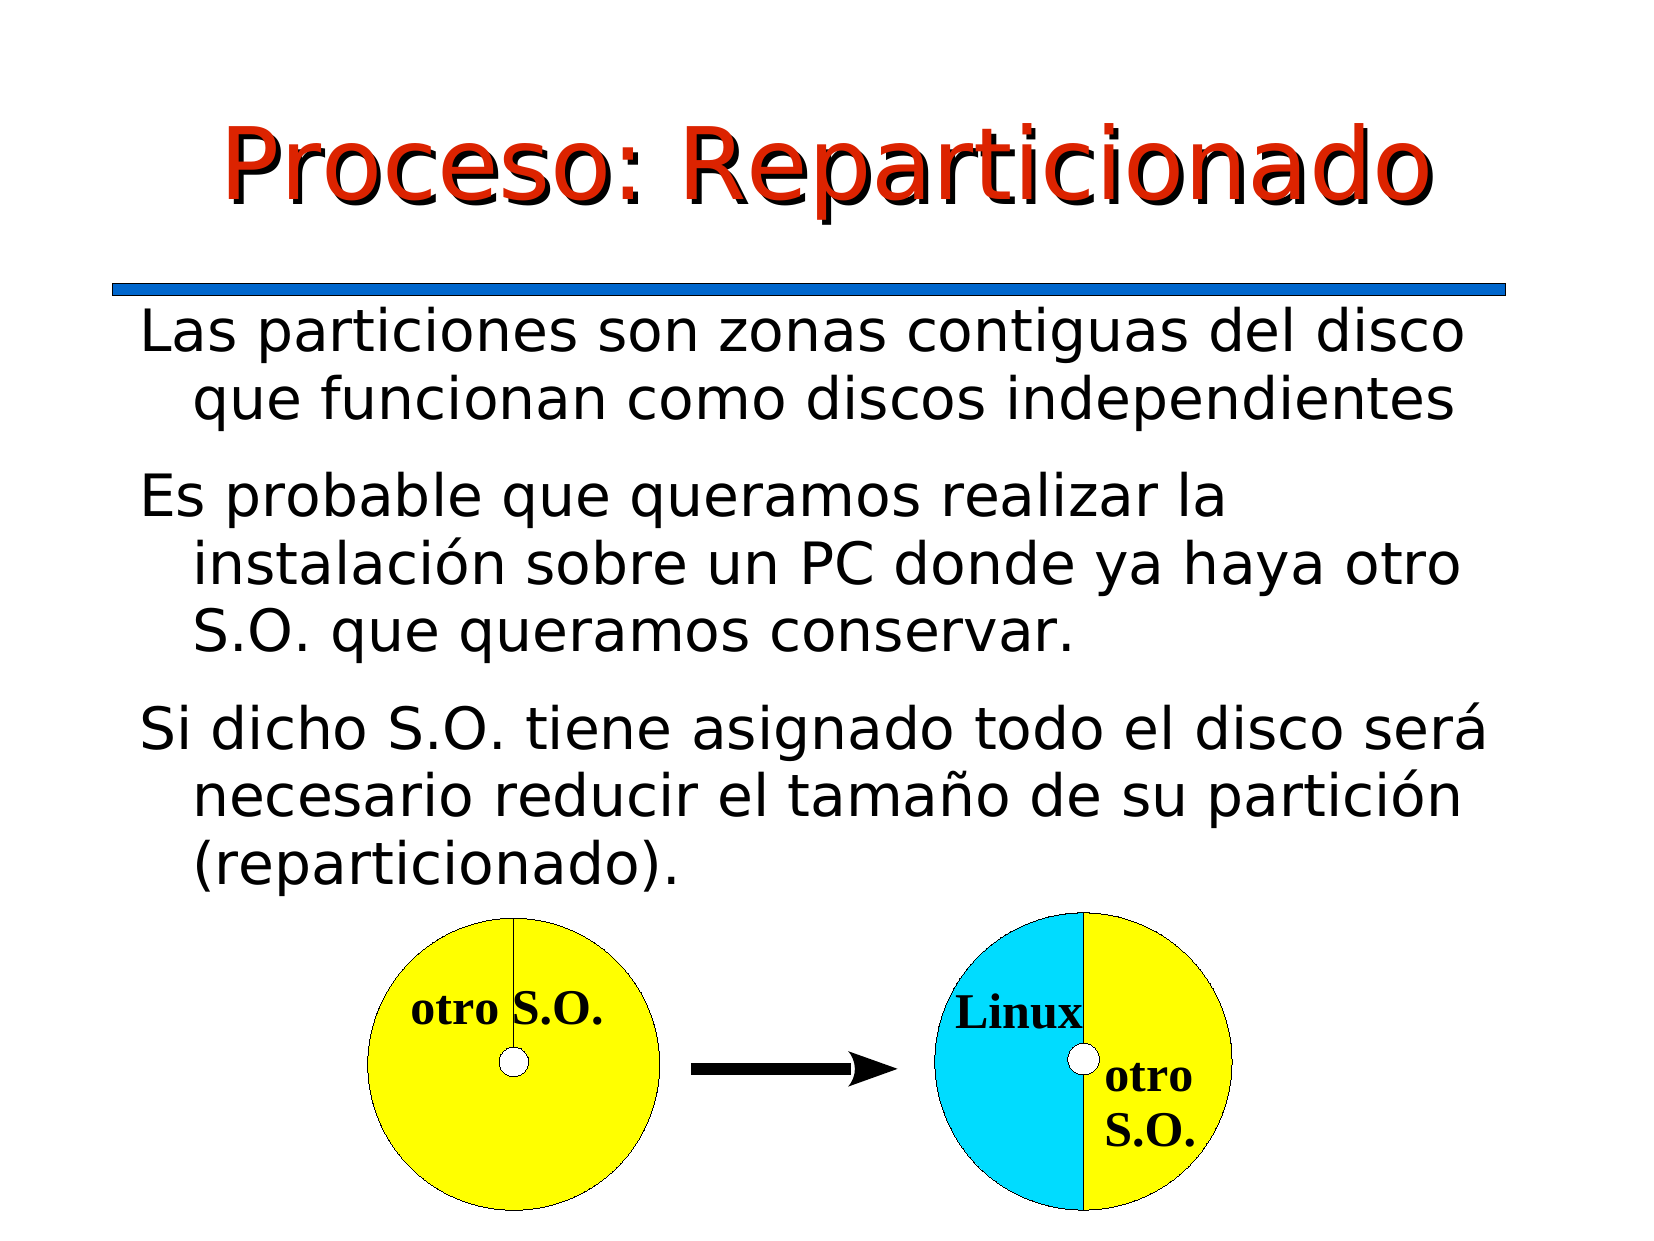

# Proceso: Reparticionado
Las particiones son zonas contiguas del disco que funcionan como discos independientes
Es probable que queramos realizar la instalación sobre un PC donde ya haya otro S.O. que queramos conservar.
Si dicho S.O. tiene asignado todo el disco será necesario reducir el tamaño de su partición (reparticionado).
### Chart
| Category | Columna 1 |
|---|---|
| Fila 1 | 1.0 |
| Fila 2 | 1.0 |
### Chart
| Category | Columna 1 |
|---|---|
| Fila 1 | 1.0 |otro S.O.
Linux
otro S.O.